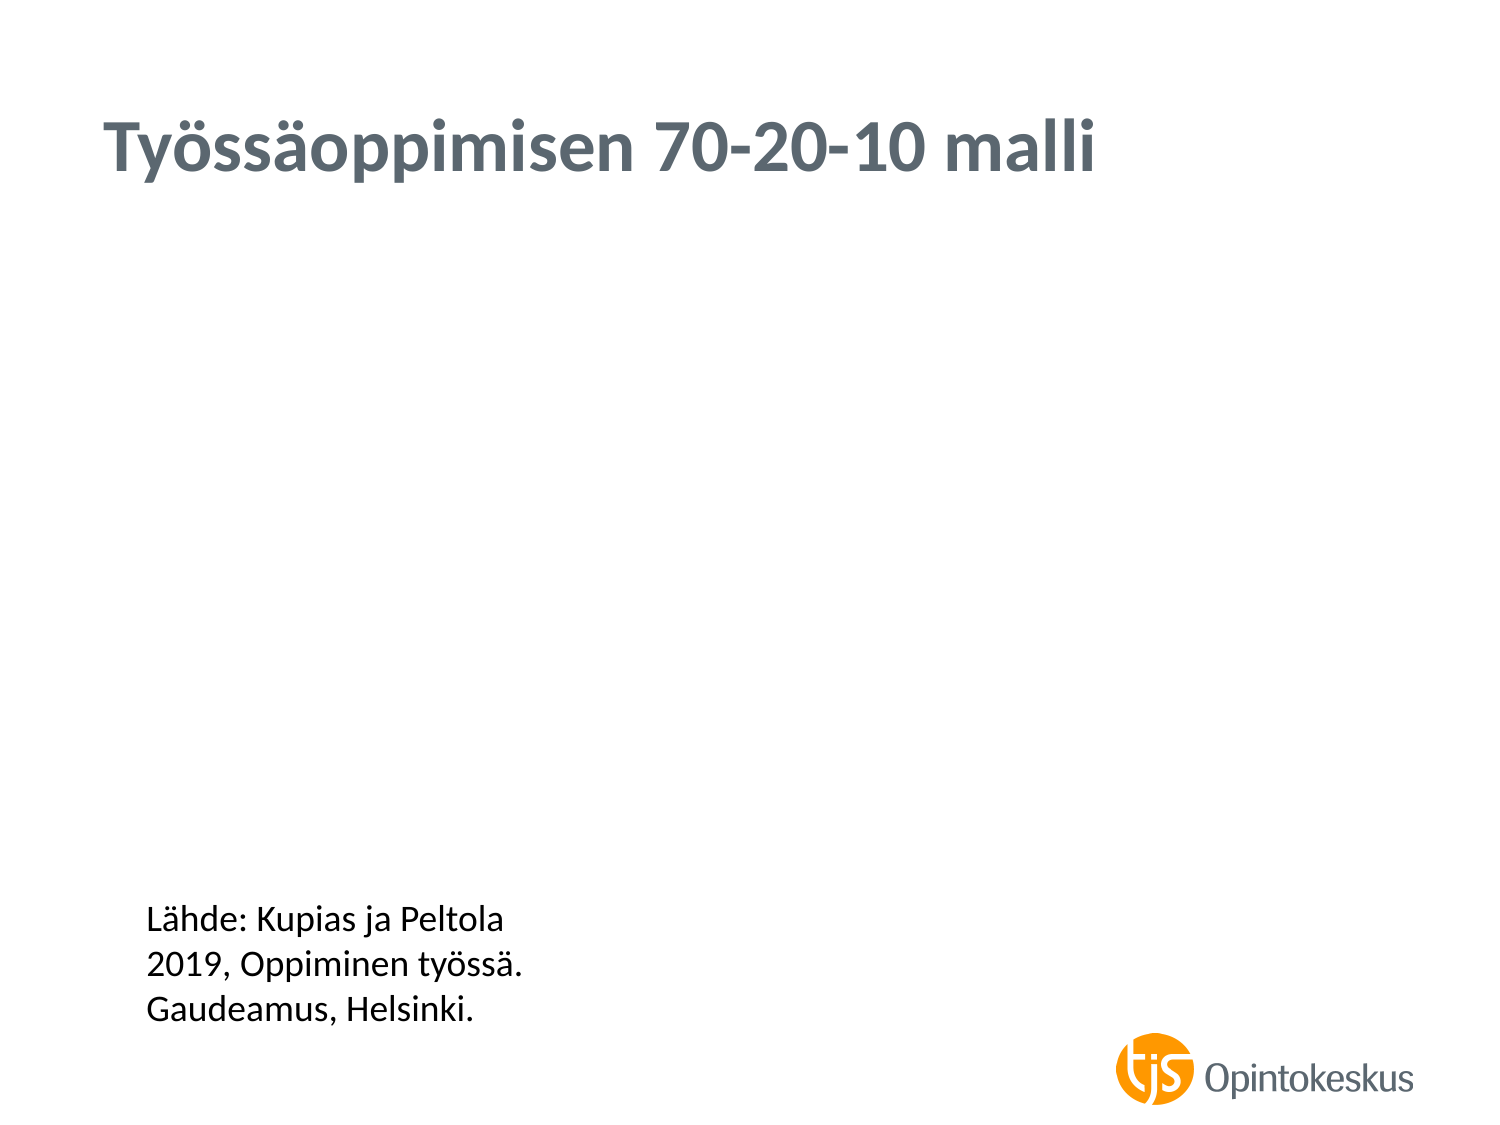

# Työssäoppimisen 70-20-10 malli
Työstä keskusteleminen
Projektit
Kokemuksista oppiminen
Sijaistaminen
Osaamisen jakaminen
10 % järjestetyissä koulutuksissa
70 % työtä tekemällä
20 % vuorovaikutuksessa muiden kanssa
Koulutukset ja kurssit
Kehittämistehtävät
Uudet työtehtävät
Yhteinen kehittäminen
Epämuodollinen mentorointi
Toisilta oppiminen
Lähde: Kupias ja Peltola 2019, Oppiminen työssä. Gaudeamus, Helsinki.